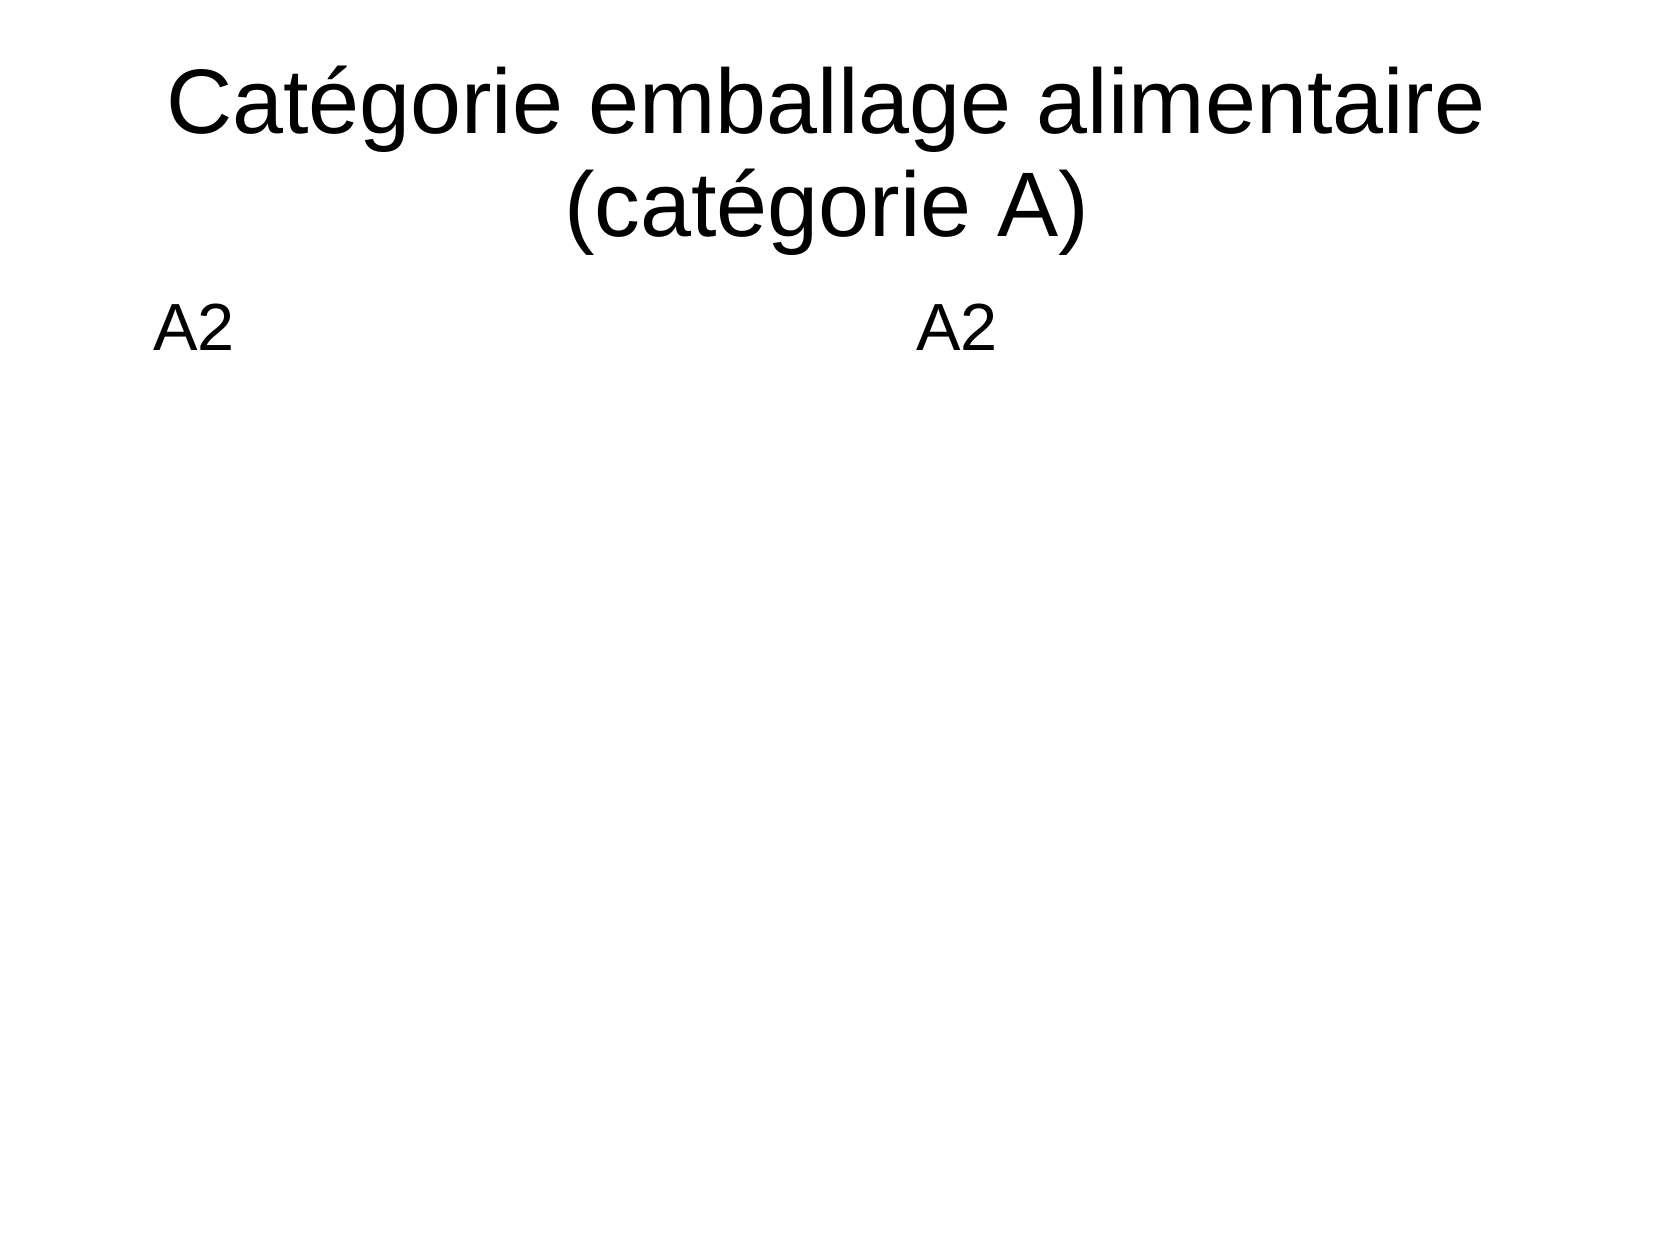

# Catégorie emballage alimentaire (catégorie A)
A2
A2